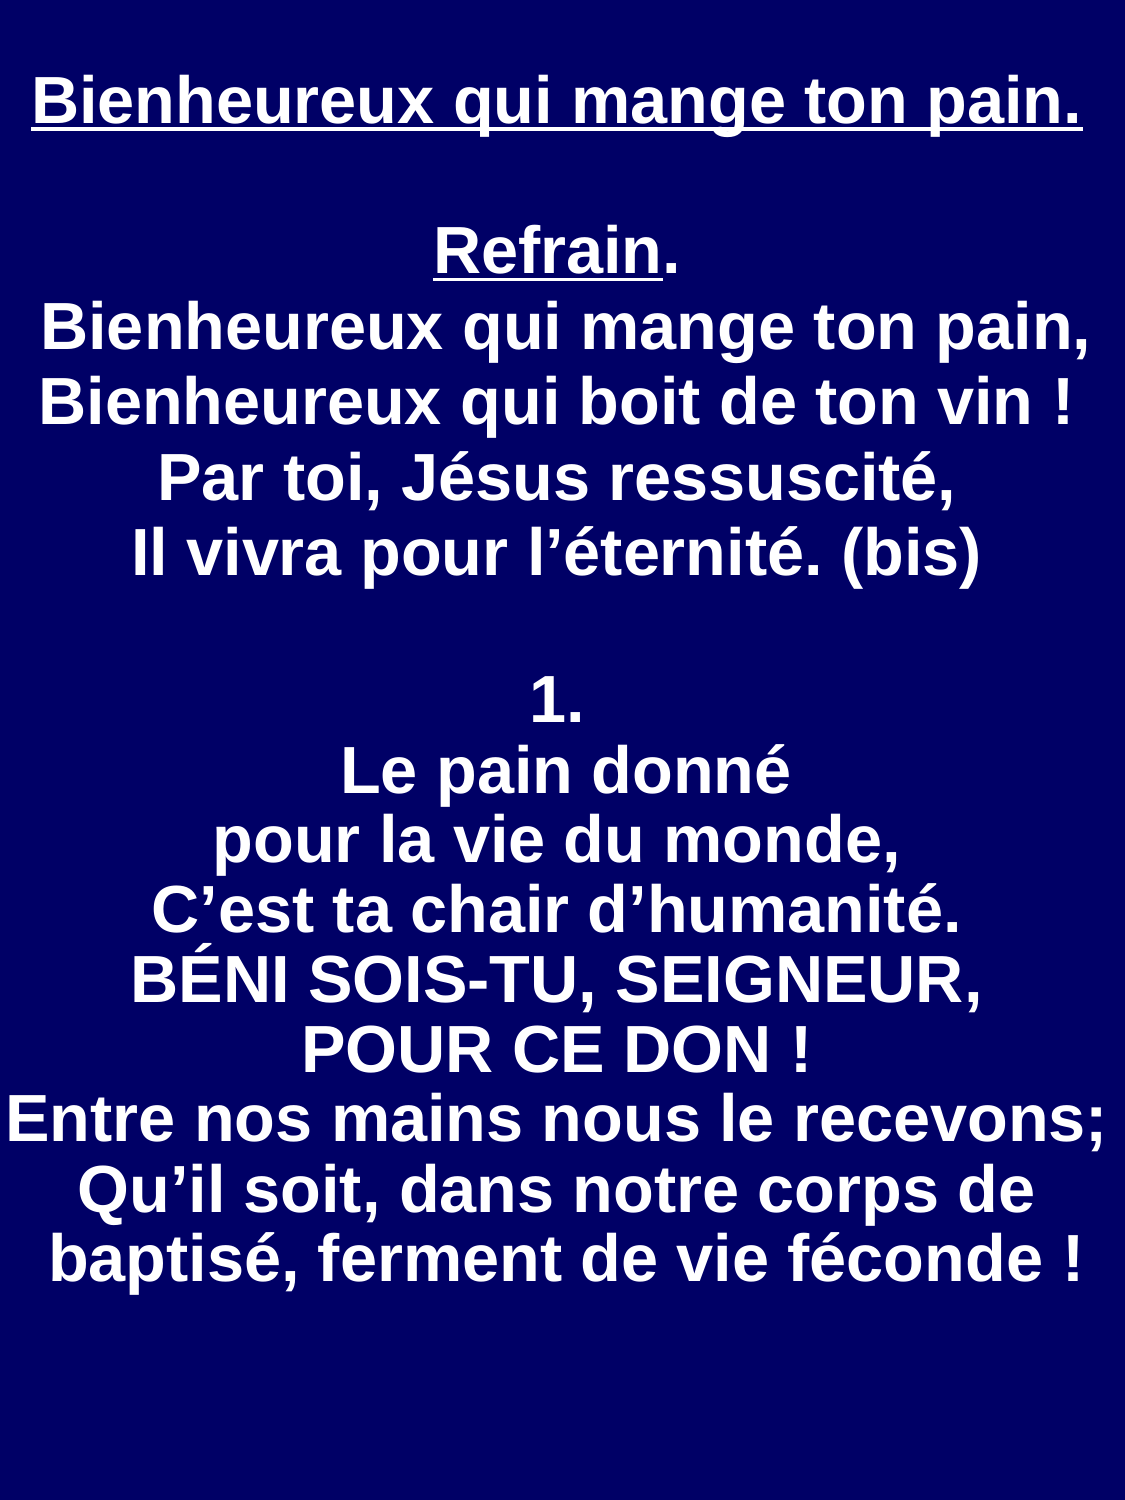

Bienheureux qui mange ton pain.
Refrain.
 Bienheureux qui mange ton pain,
Bienheureux qui boit de ton vin !
Par toi, Jésus ressuscité,
Il vivra pour l’éternité. (bis)
1.
 Le pain donné
pour la vie du monde,
C’est ta chair d’humanité.
BÉNI SOIS-TU, SEIGNEUR,
POUR CE DON !
Entre nos mains nous le recevons;
Qu’il soit, dans notre corps de
 baptisé, ferment de vie féconde !